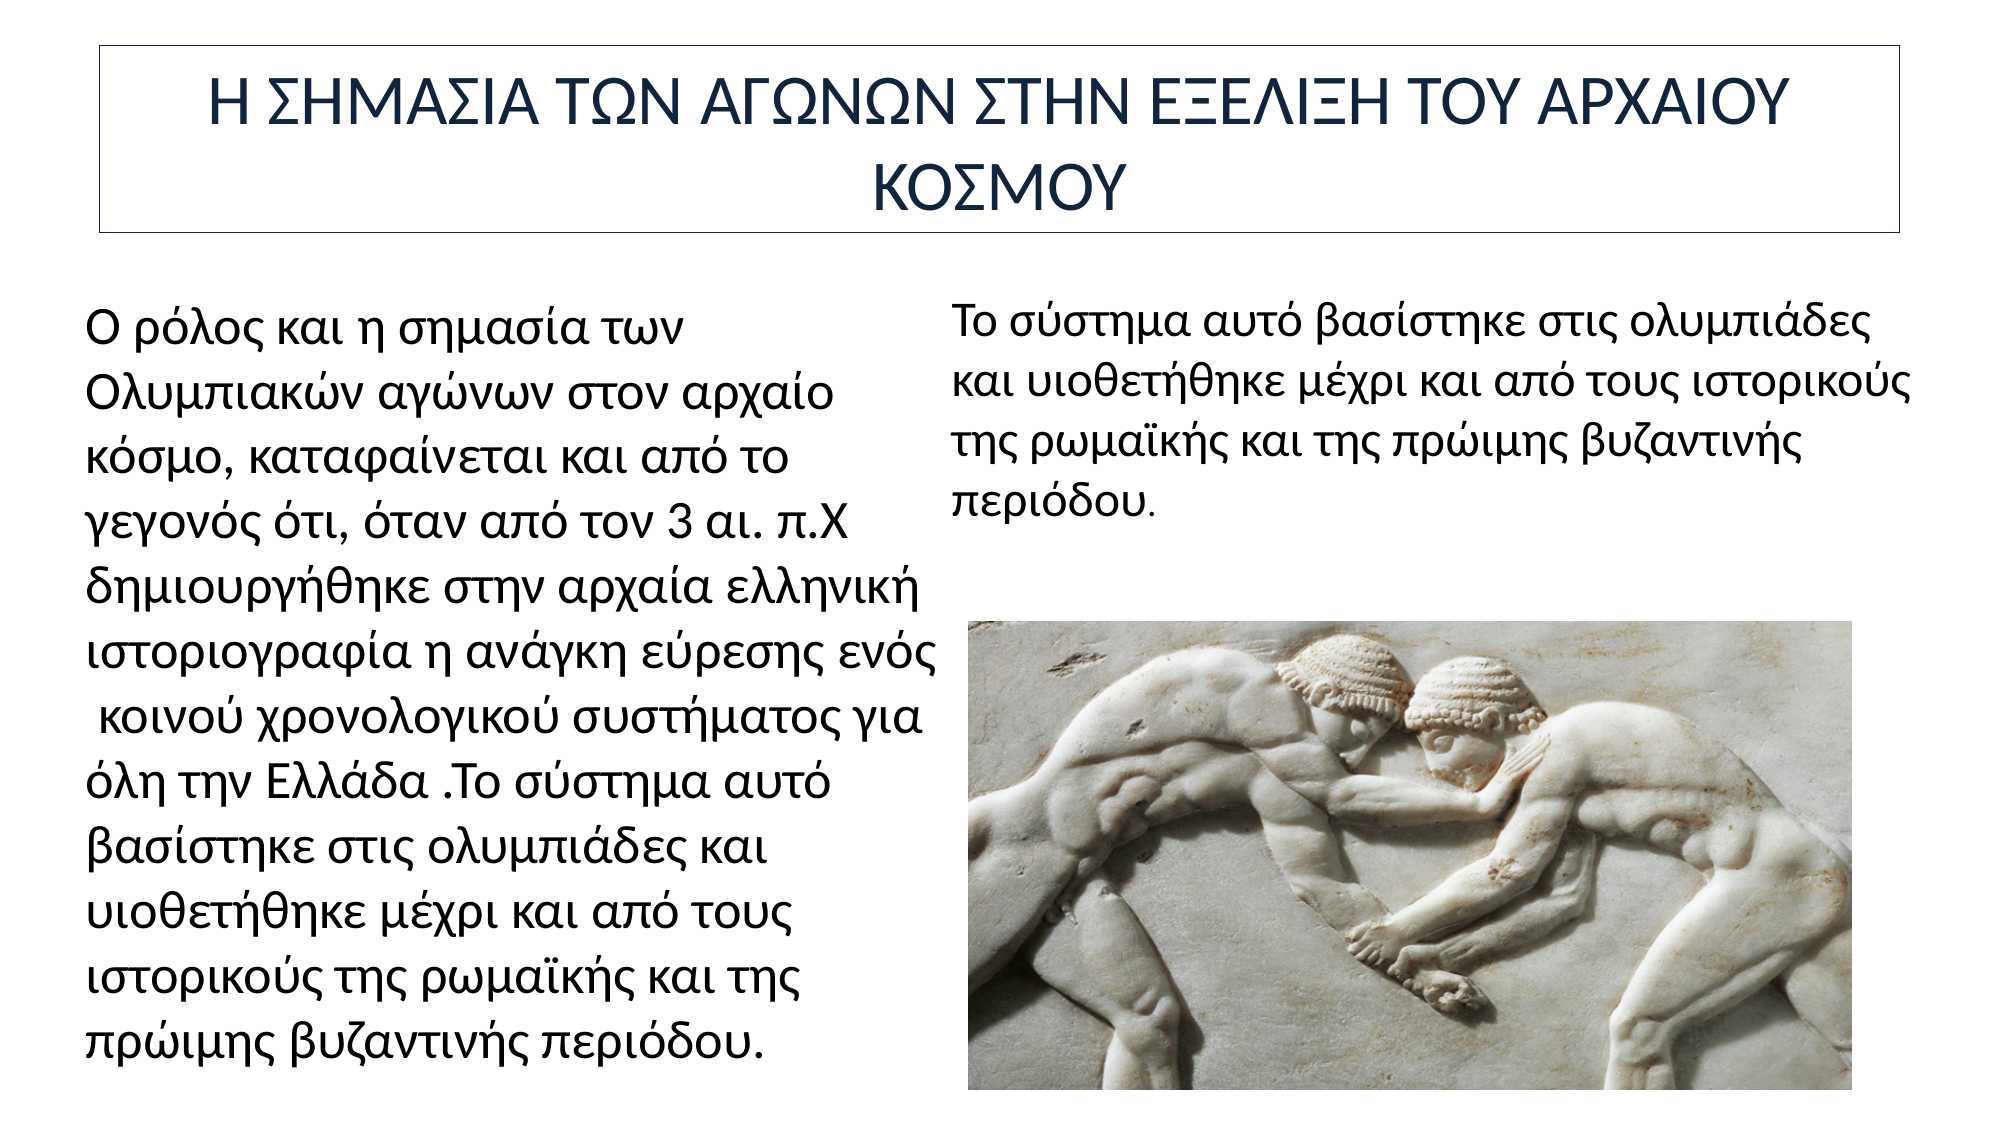

# Η ΣΗΜΑΣΙΑ ΤΩΝ ΑΓΩΝΩΝ ΣΤΗΝ ΕΞΕΛΙΞΗ ΤΟΥ ΑΡΧΑΙΟΥ ΚΟΣΜΟΥ
Το σύστημα αυτό βασίστηκε στις ολυμπιάδες και υιοθετήθηκε μέχρι και από τους ιστορικούς της ρωμαϊκής και της πρώιμης βυζαντινής περιόδου.
Ο ρόλος και η σημασία των Ολυμπιακών αγώνων στον αρχαίο κόσμο, καταφαίνεται και από το γεγονός ότι, όταν από τον 3 αι. π.Χ δημιουργήθηκε στην αρχαία ελληνική ιστοριογραφία η ανάγκη εύρεσης ενός κοινού χρονολογικού συστήματος για όλη την Ελλάδα .Το σύστημα αυτό βασίστηκε στις ολυμπιάδες και υιοθετήθηκε μέχρι και από τους ιστορικούς της ρωμαϊκής και της πρώιμης βυζαντινής περιόδου.